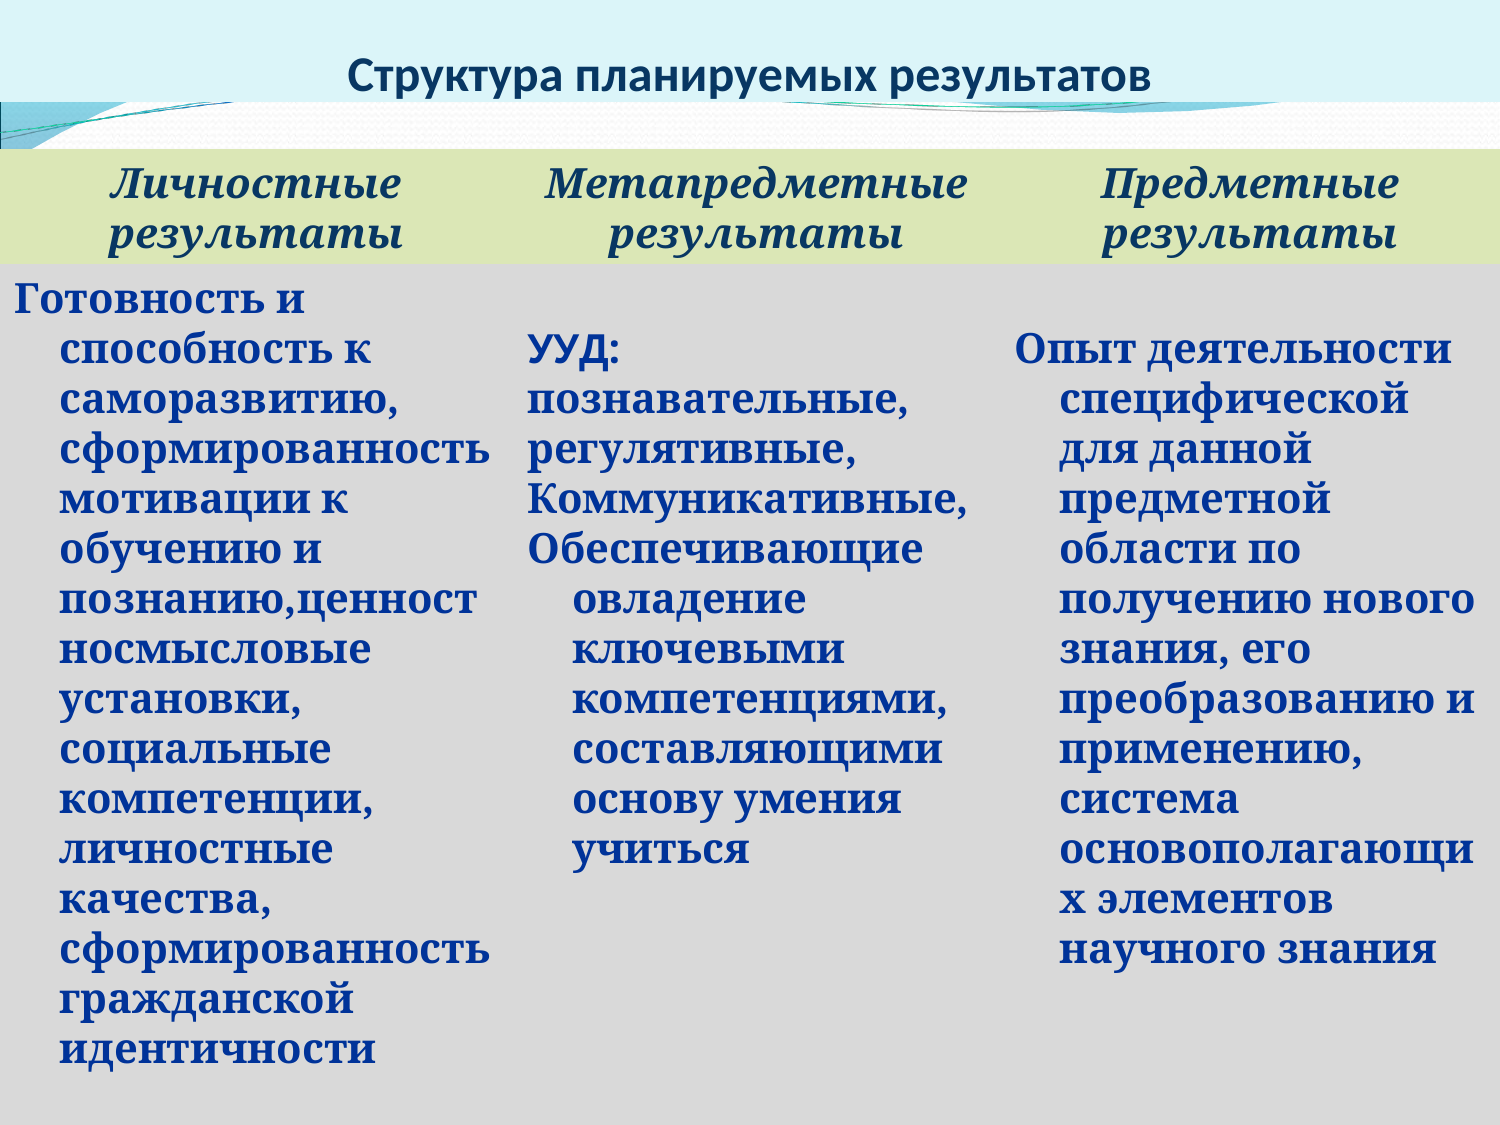

# Структура планируемых результатов
| Личностные результаты | Метапредметные результаты | Предметные результаты |
| --- | --- | --- |
| Готовность и способность к саморазвитию, сформированность мотивации к обучению и познанию,ценностносмысловые установки, социальные компетенции, личностные качества, сформированность гражданской идентичности | УУД: познавательные, регулятивные, Коммуникативные, Обеспечивающие овладение ключевыми компетенциями, составляющими основу умения учиться | Опыт деятельности специфической для данной предметной области по получению нового знания, его преобразованию и применению, система основополагающих элементов научного знания |